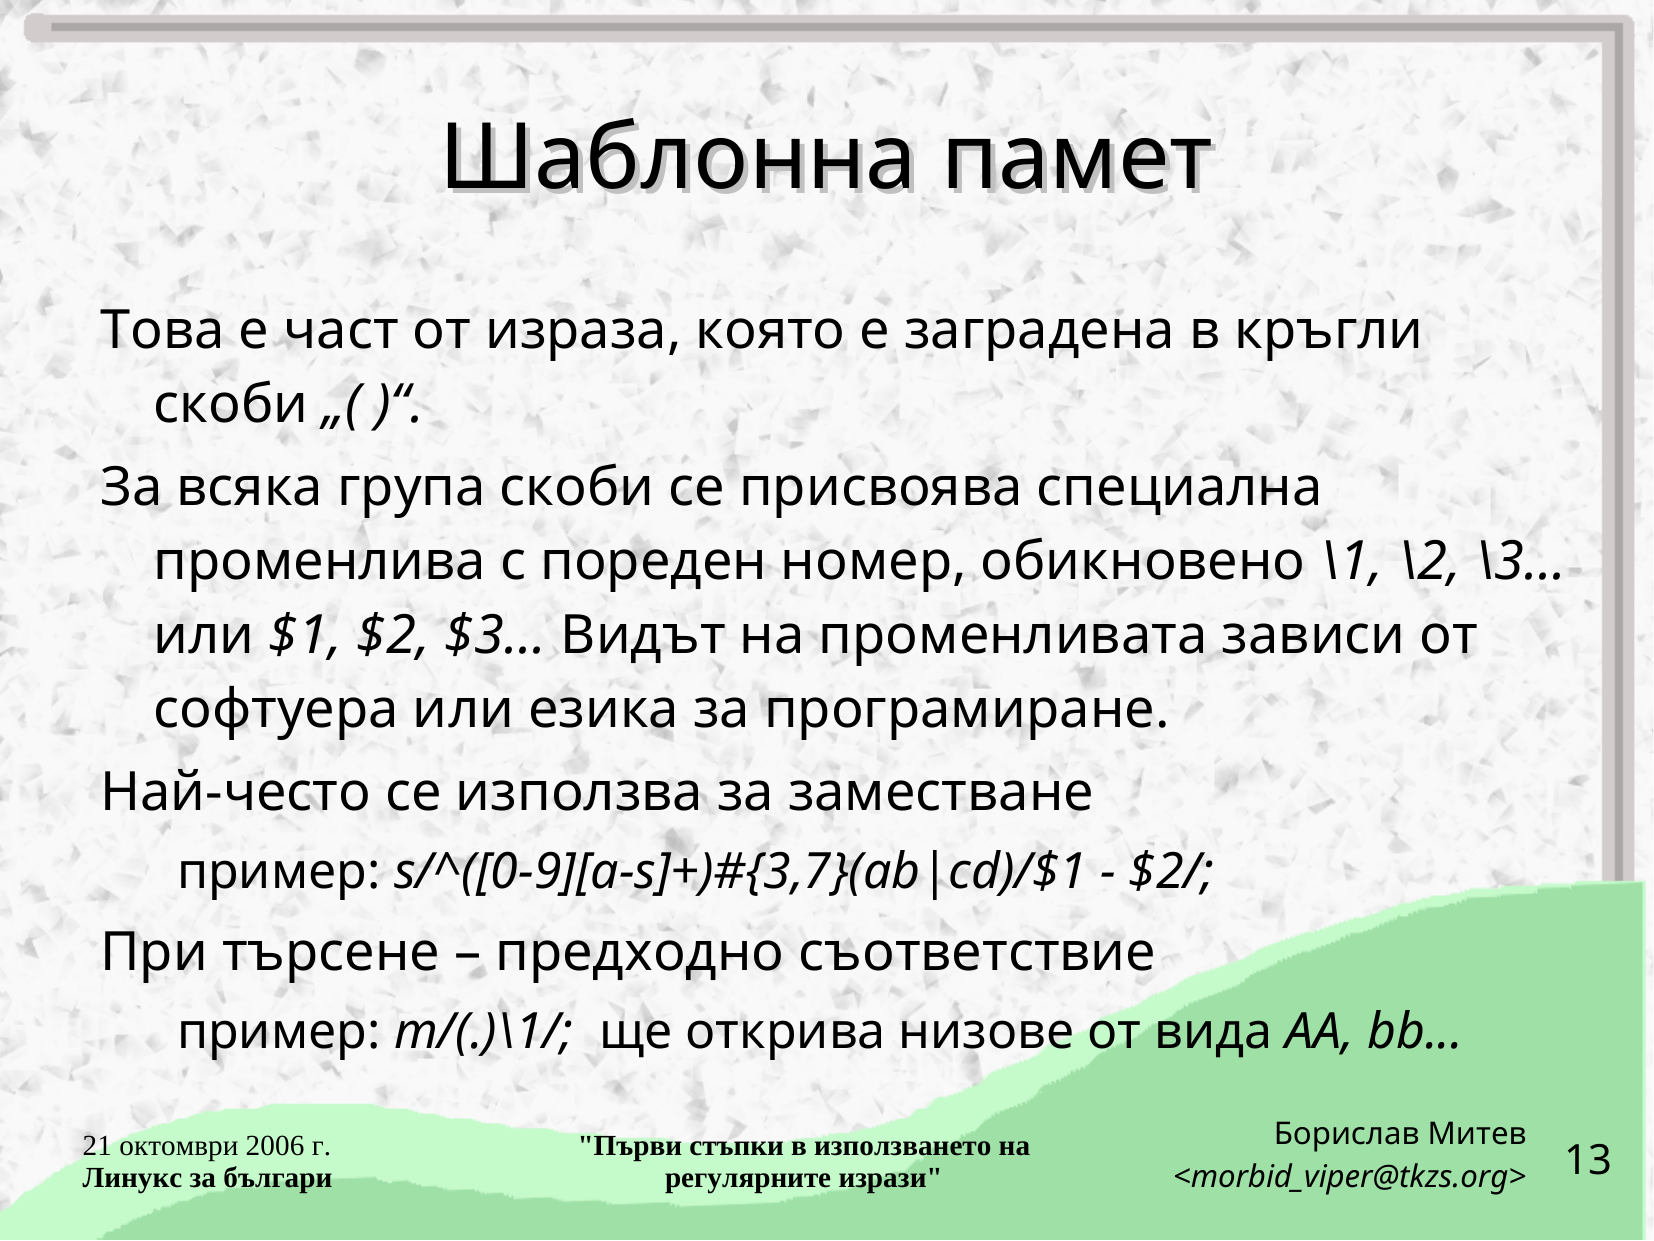

# Шаблонна памет
Това е част от израза, която е заградена в кръгли скоби „( )“.
За всяка група скоби се присвоява специална променлива с пореден номер, обикновено \1, \2, \3... или $1, $2, $3... Видът на променливата зависи от софтуера или езика за програмиране.
Най-често се използва за заместване
пример: s/^([0-9][a-s]+)#{3,7}(ab|cd)/$1 - $2/;
При търсене – предходно съответствие
пример: m/(.)\1/; ще открива низове от вида AA, bb...
13